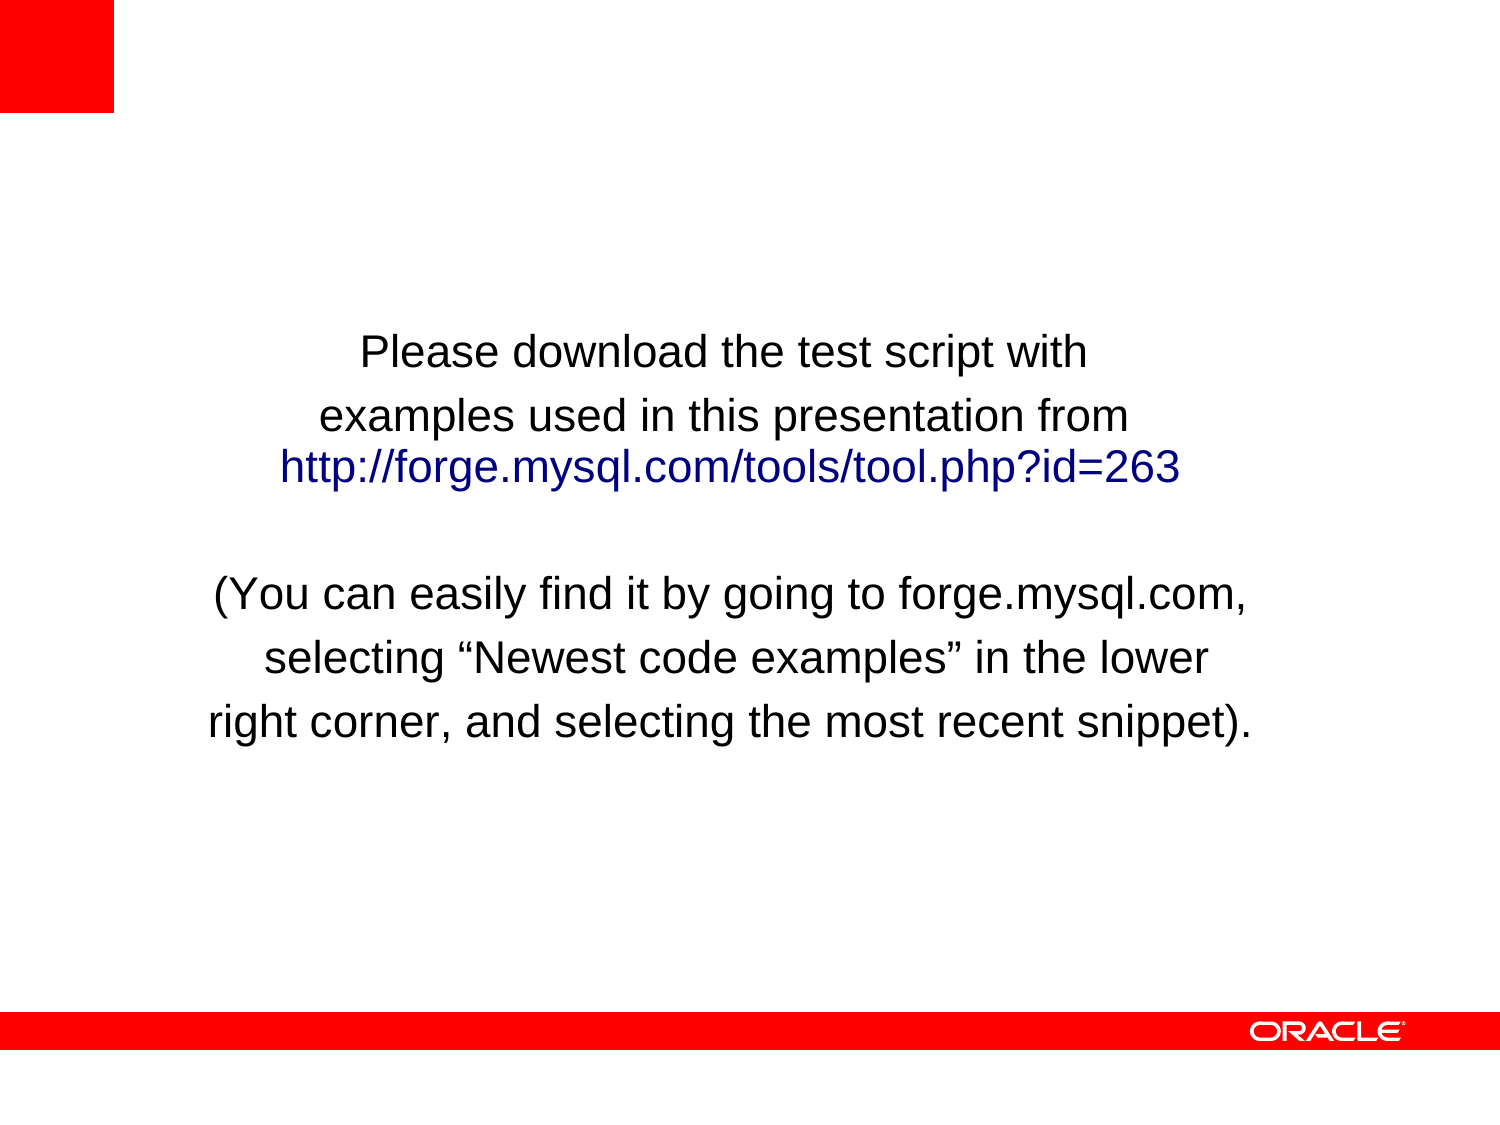

# Please download the test script with
examples used in this presentation from http://forge.mysql.com/tools/tool.php?id=263
(You can easily find it by going to forge.mysql.com,
 selecting “Newest code examples” in the lower
 right corner, and selecting the most recent snippet).